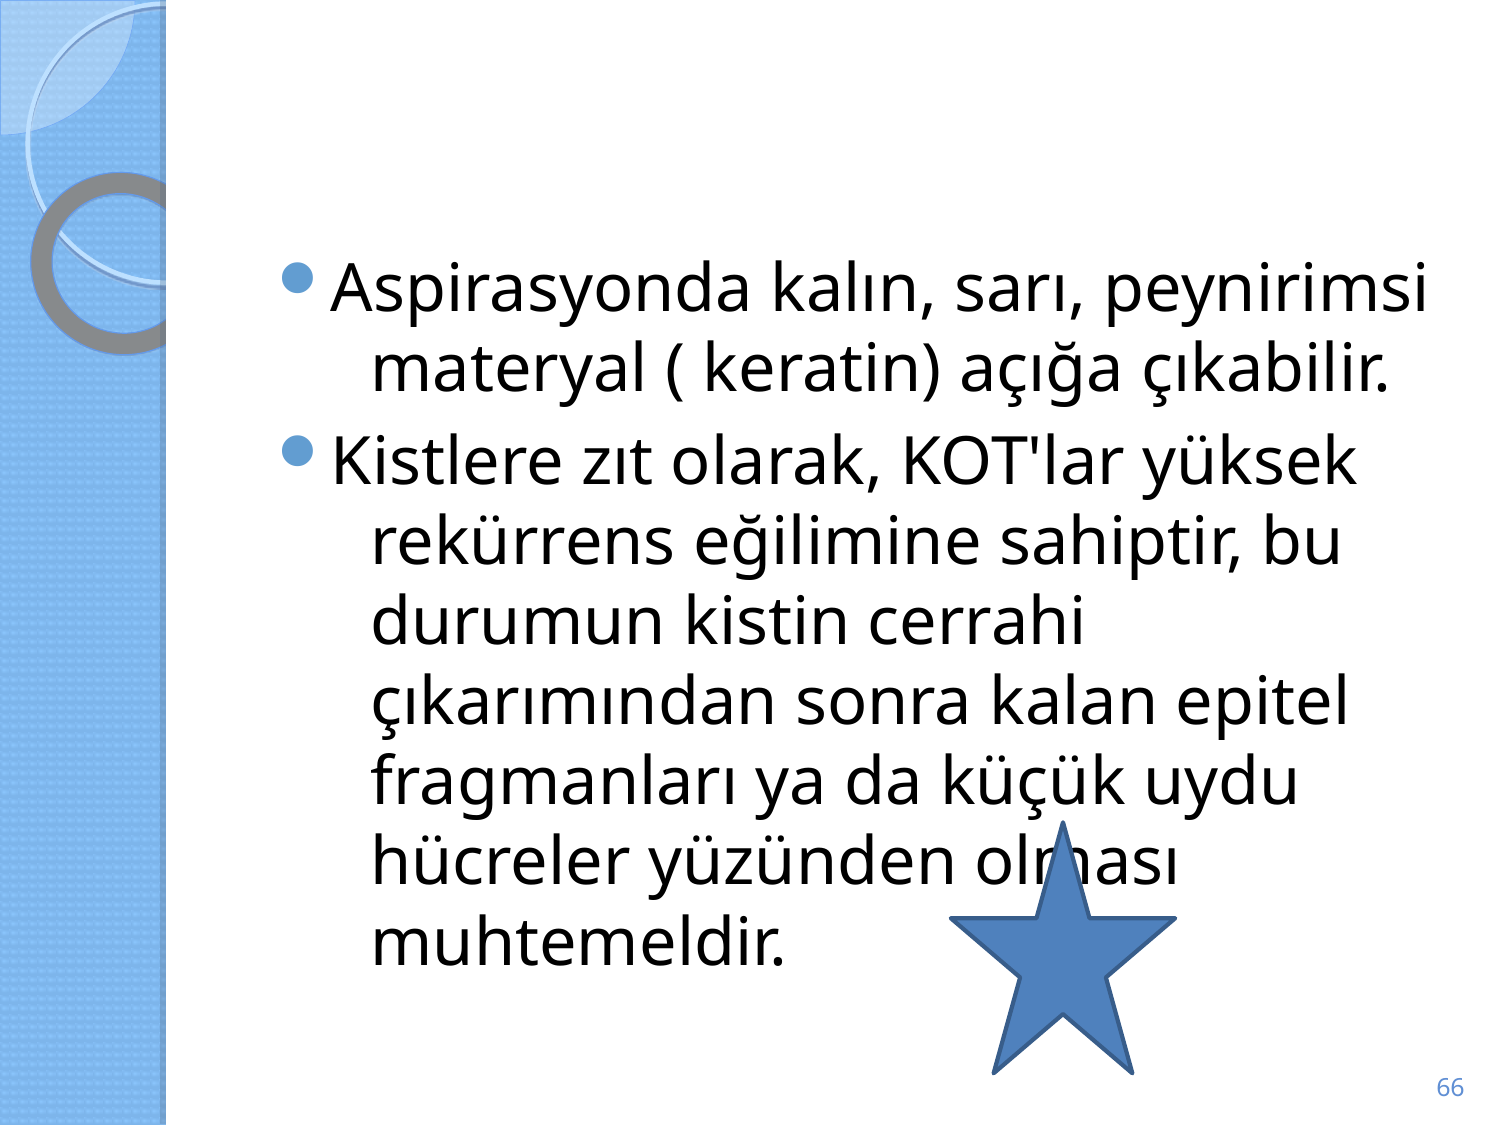

#
Aspirasyonda kalın, sarı, peynirimsi materyal ( keratin) açığa çıkabilir.
Kistlere zıt olarak, KOT'lar yüksek rekürrens eğilimine sahiptir, bu durumun kistin cerrahi çıkarımından sonra kalan epitel fragmanları ya da küçük uydu hücreler yüzünden olması muhtemeldir.